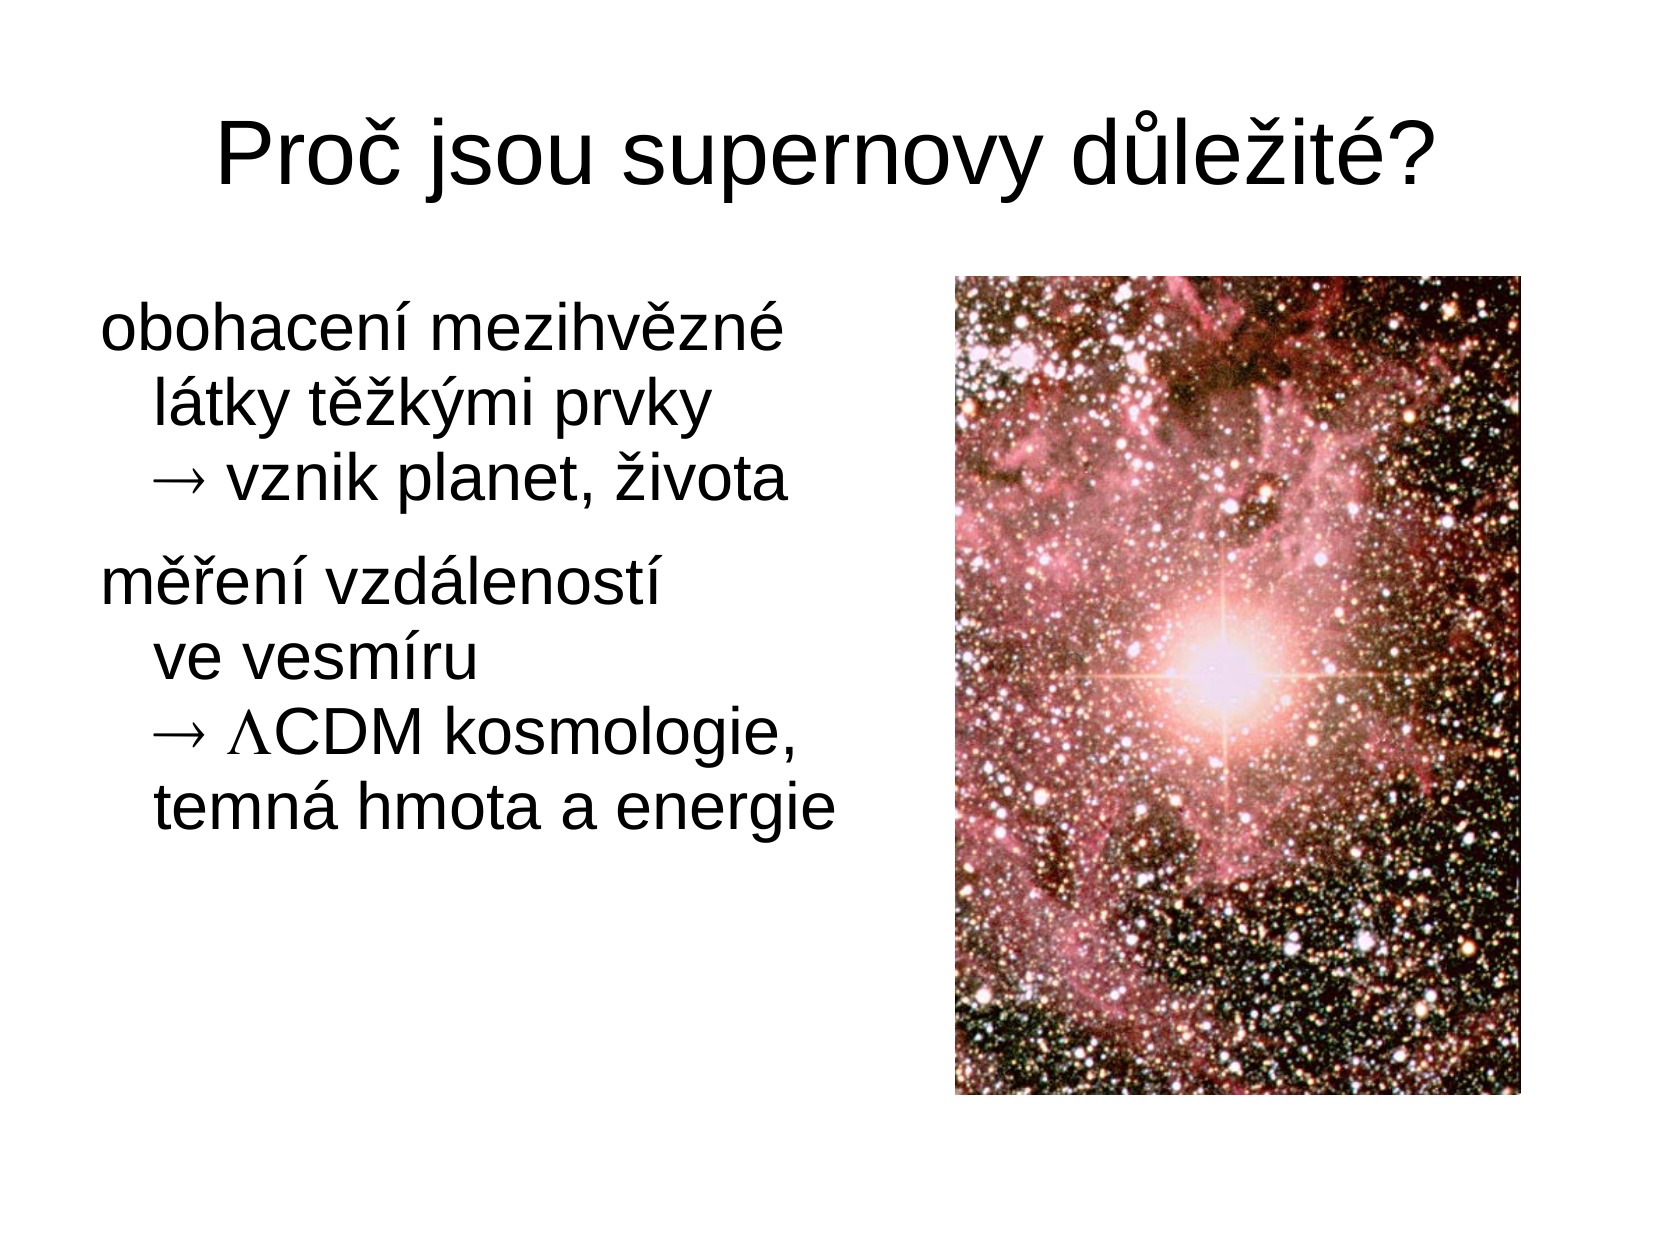

# Proč jsou supernovy důležité?
obohacení mezihvězné látky těžkými prvky  vznik planet, života
měření vzdáleností ve vesmíru  LCDM kosmologie, temná hmota a energie